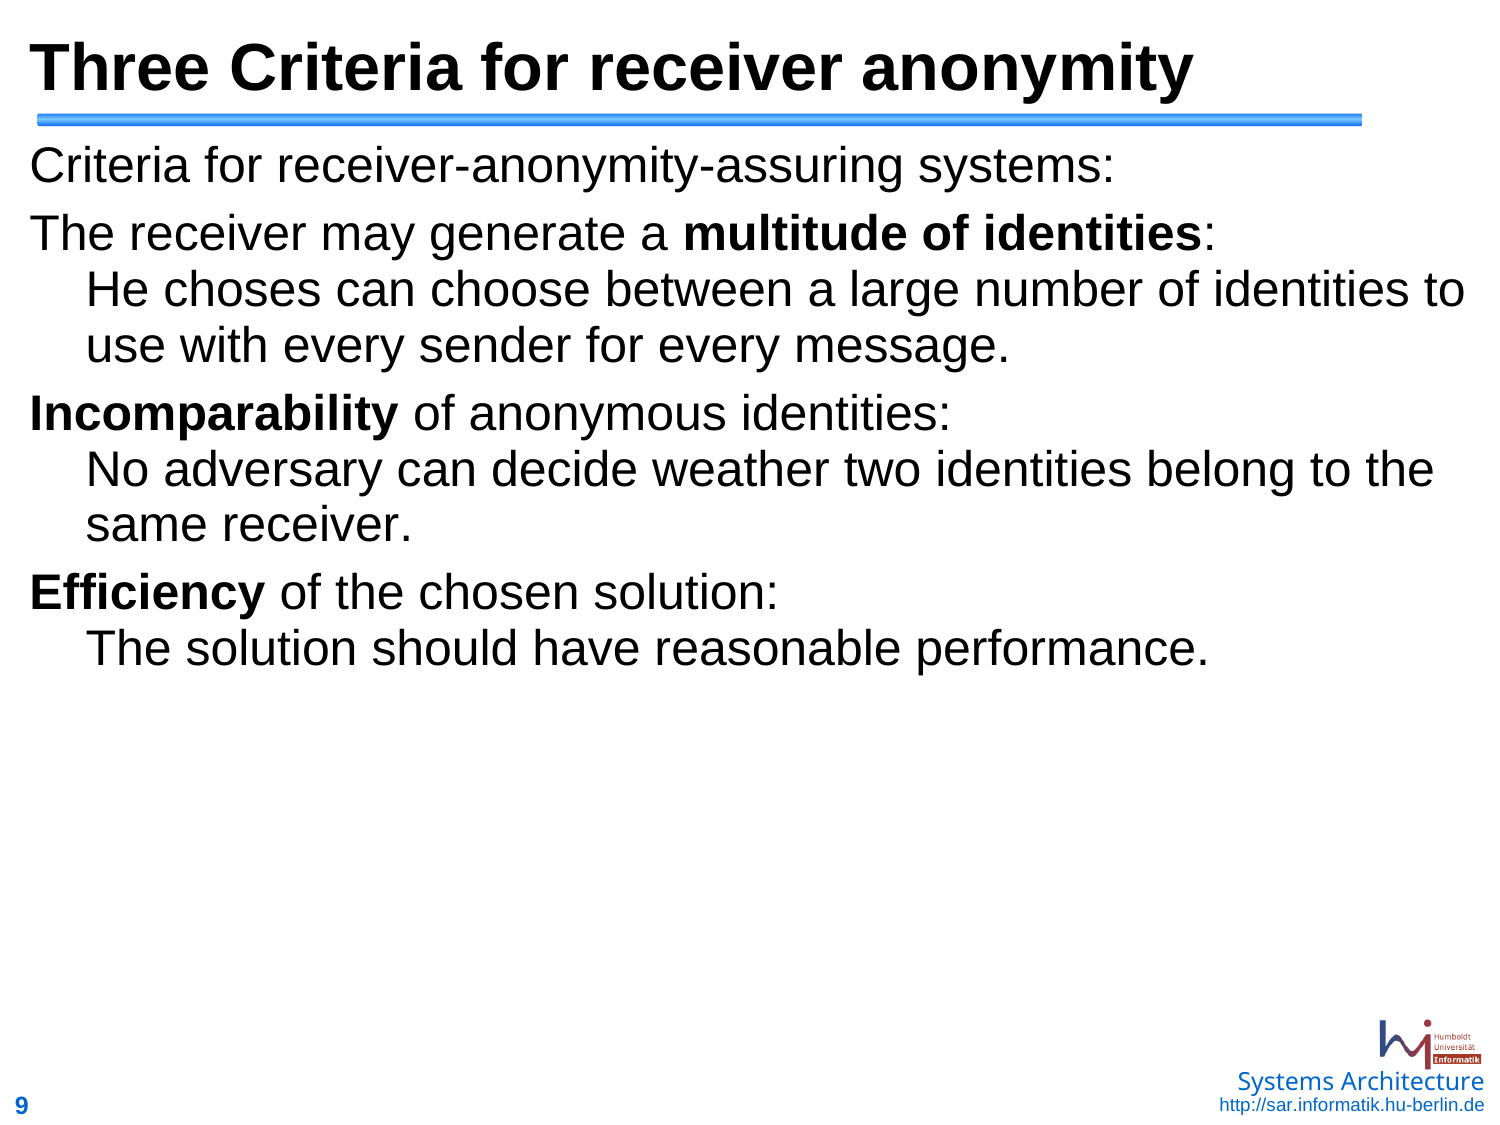

# Three Criteria for receiver anonymity
Criteria for receiver-anonymity-assuring systems:
The receiver may generate a multitude of identities:
He choses can choose between a large number of identities to
use with every sender for every message.
Incomparability of anonymous identities:
No adversary can decide weather two identities belong to the
same receiver.
Efficiency of the chosen solution:
The solution should have reasonable performance.